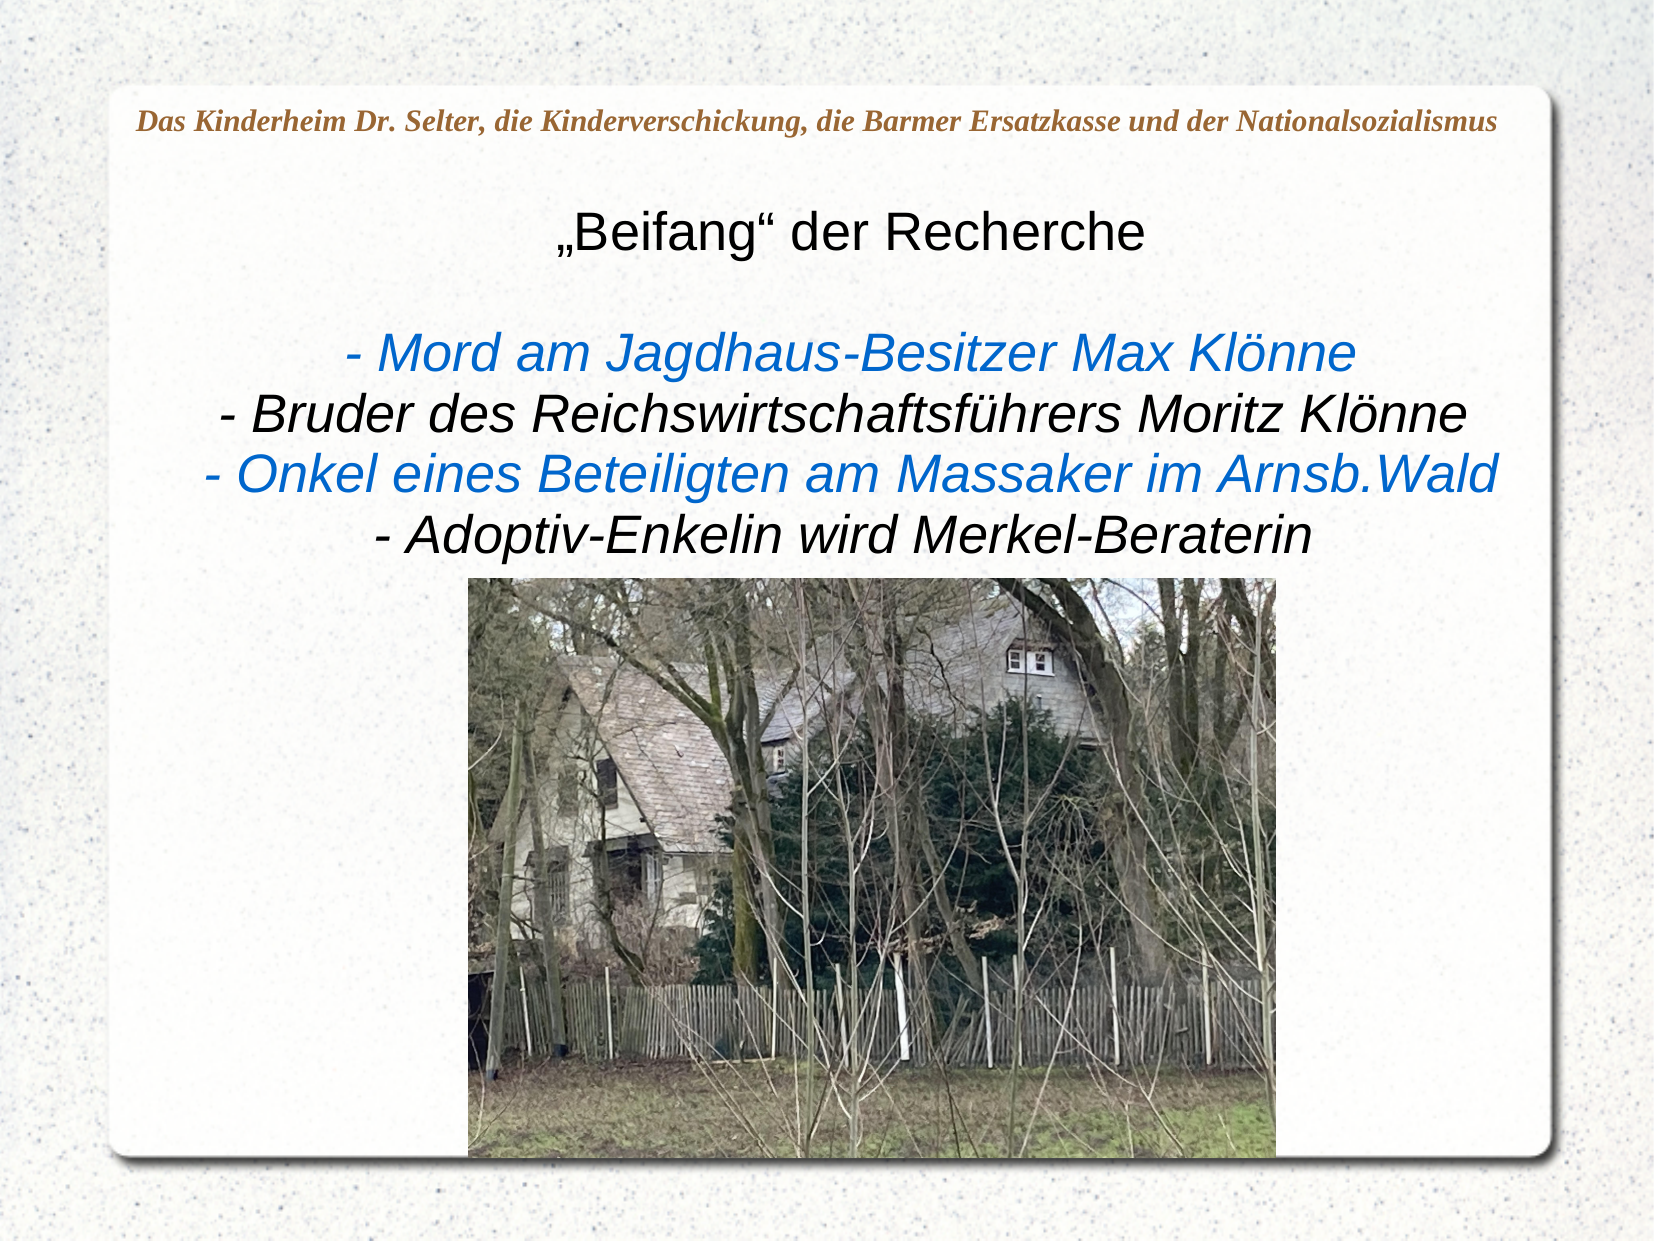

# Das Kinderheim Dr. Selter, die Kinderverschickung, die Barmer Ersatzkasse und der Nationalsozialismus
„Beifang“ der Recherche
- Mord am Jagdhaus-Besitzer Max Klönne
- Bruder des Reichswirtschaftsführers Moritz Klönne
- Onkel eines Beteiligten am Massaker im Arnsb.Wald
- Adoptiv-Enkelin wird Merkel-Beraterin